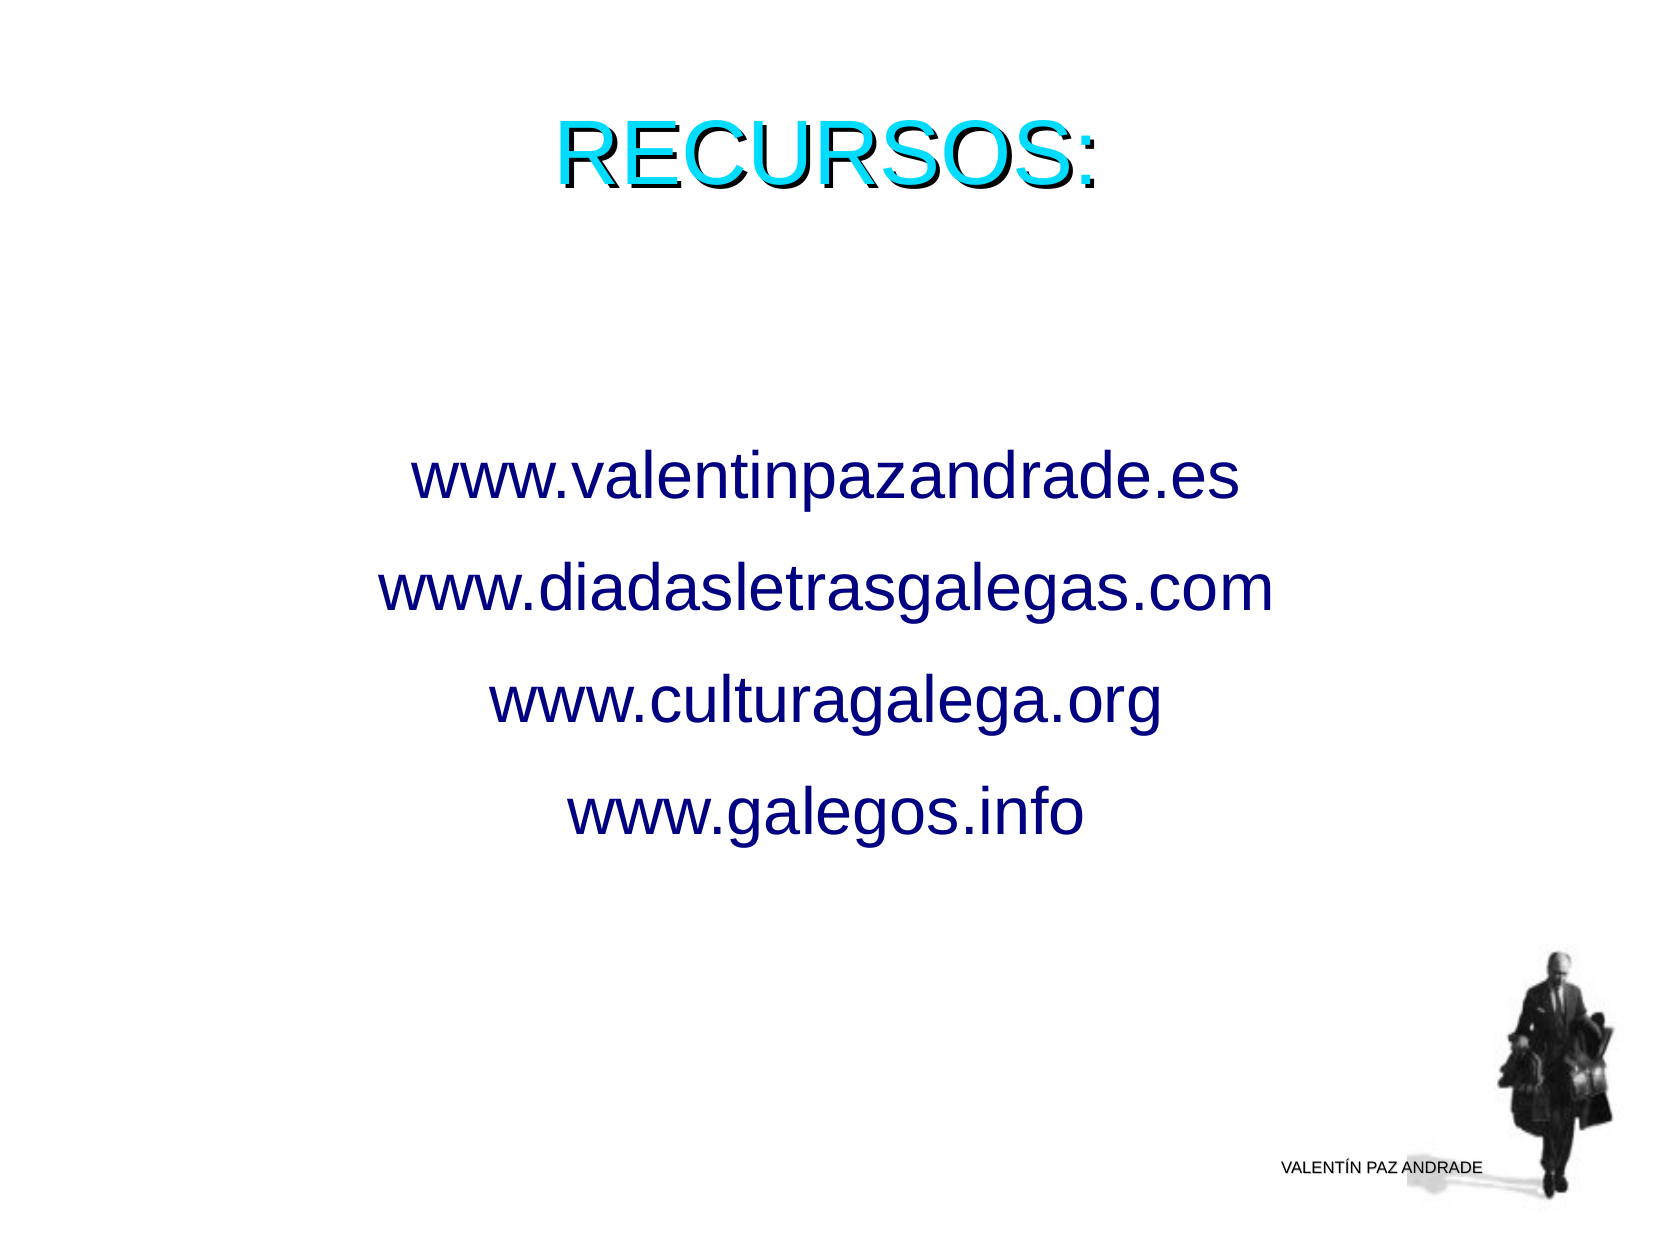

# RECURSOS:
www.valentinpazandrade.es
www.diadasletrasgalegas.com
www.culturagalega.org
www.galegos.info
VALENTÍN PAZ ANDRADE